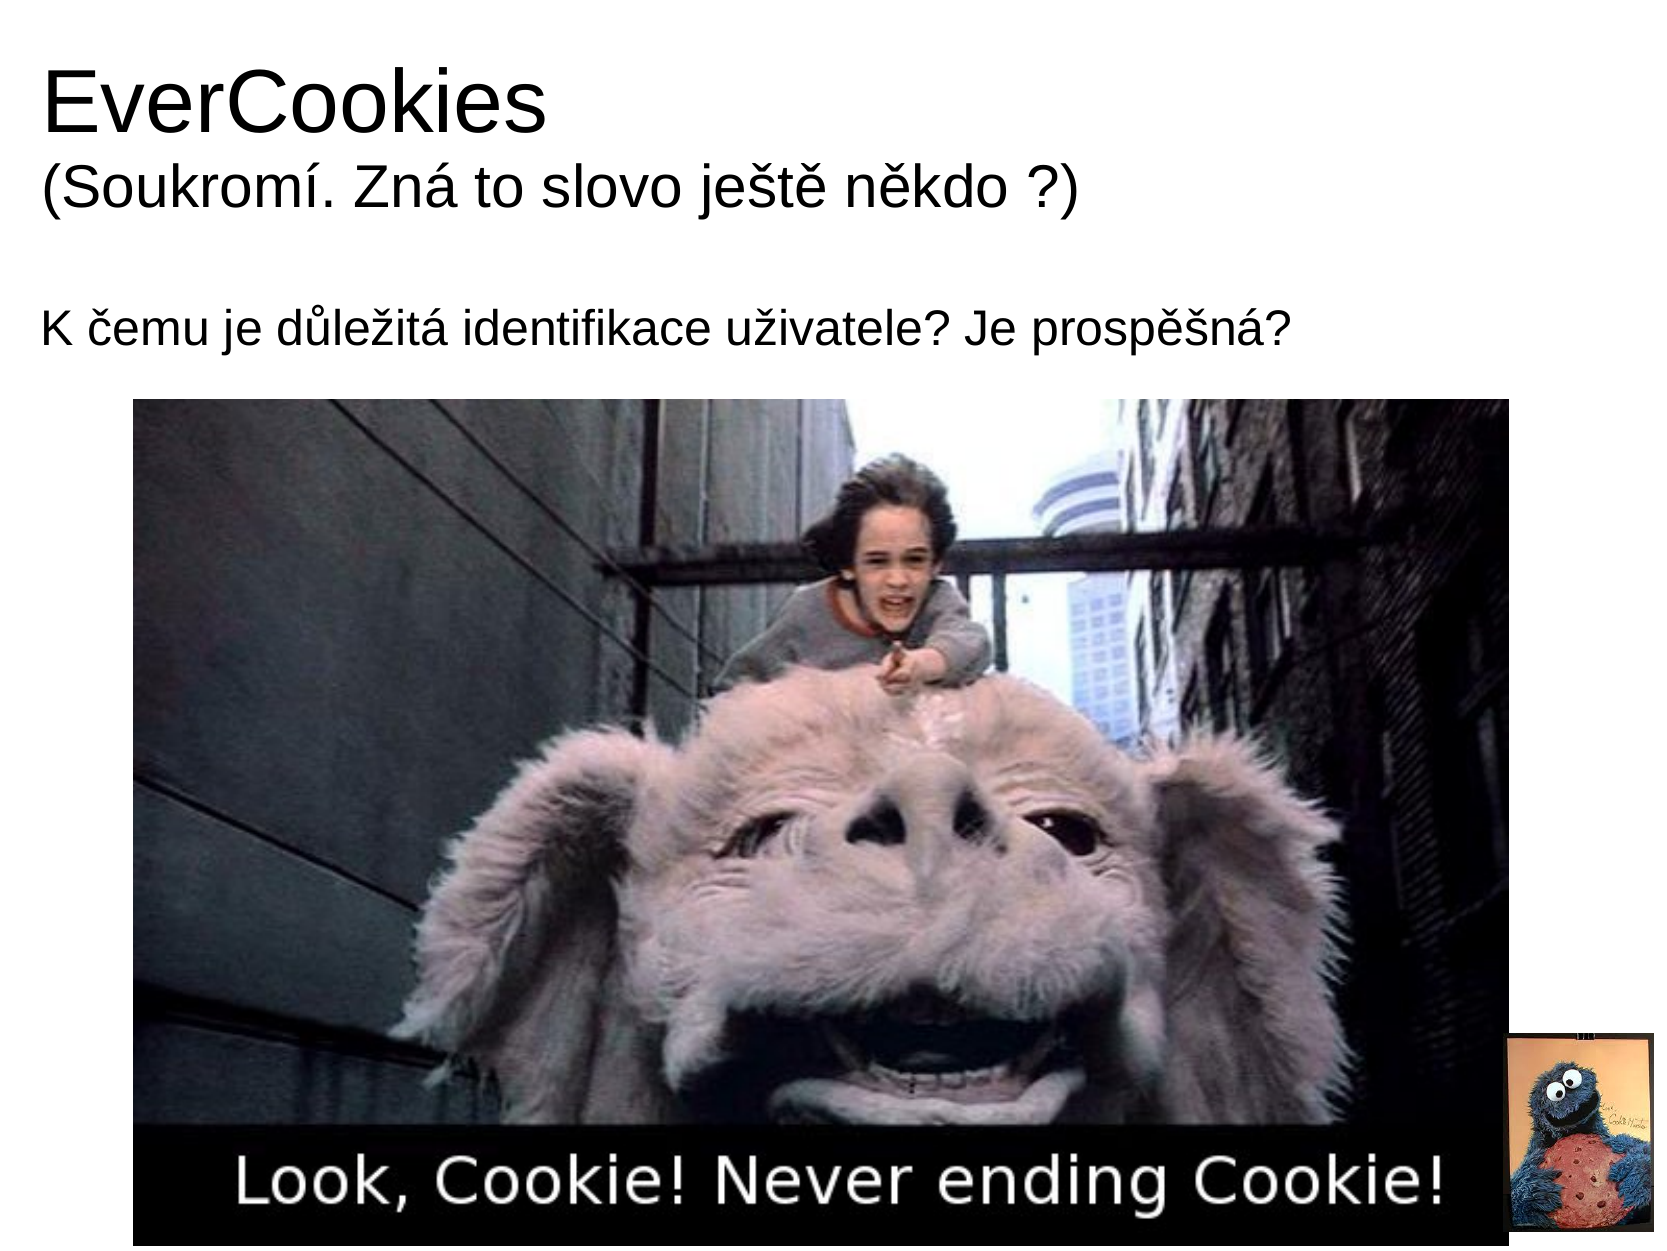

# EverCookies (Soukromí. Zná to slovo ještě někdo ?)
K čemu je důležitá identifikace uživatele? Je prospěšná?